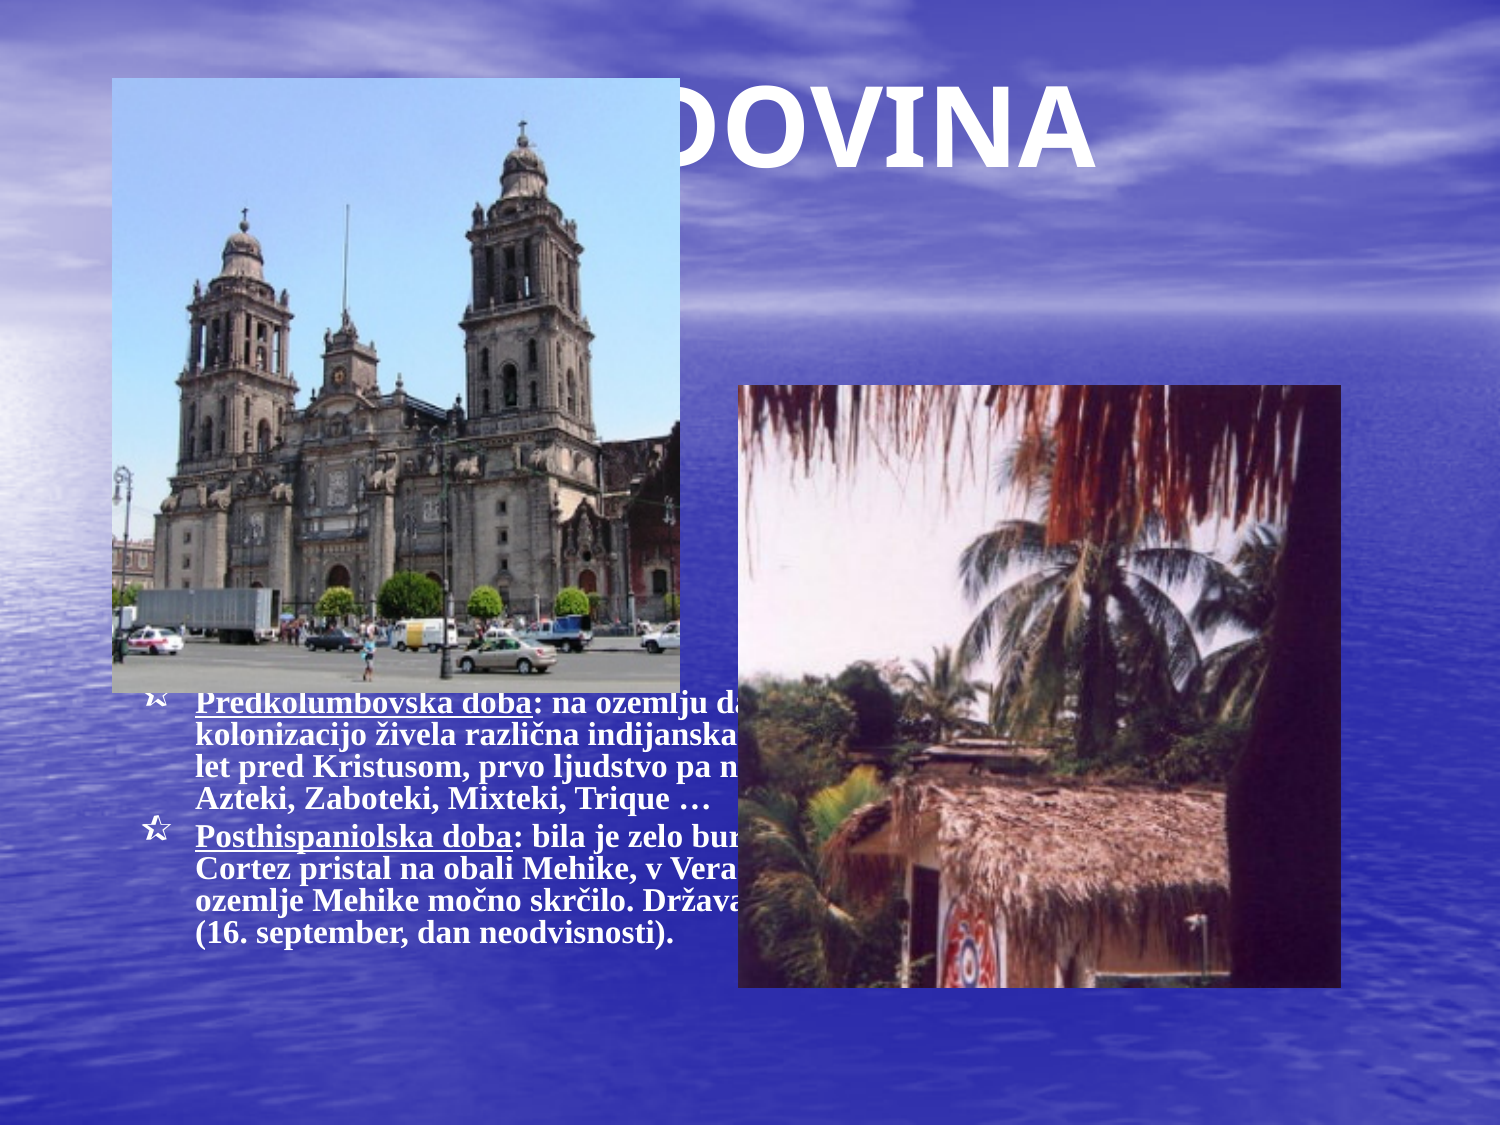

ZGODOVINA
# Predkolumbovska doba: na ozemlju današnje Mehike so pred špansko kolonizacijo živela različna indijanska plemena, začetki naselitve segajo 20.000 let pred Kristusom, prvo ljudstvo pa naj bi bili Olmeki, kasneje še Maji, Tolteki, Azteki, Zaboteki, Mixteki, Trique …
Posthispaniolska doba: bila je zelo burna, začne pa se leta 1519, ko je Hernan Cortez pristal na obali Mehike, v Vera Cruzu. V 19. stoletju se je po vojni z ZDA ozemlje Mehike močno skrčilo. Država je bila razglašena za neodvisno leta 1821 (16. september, dan neodvisnosti).